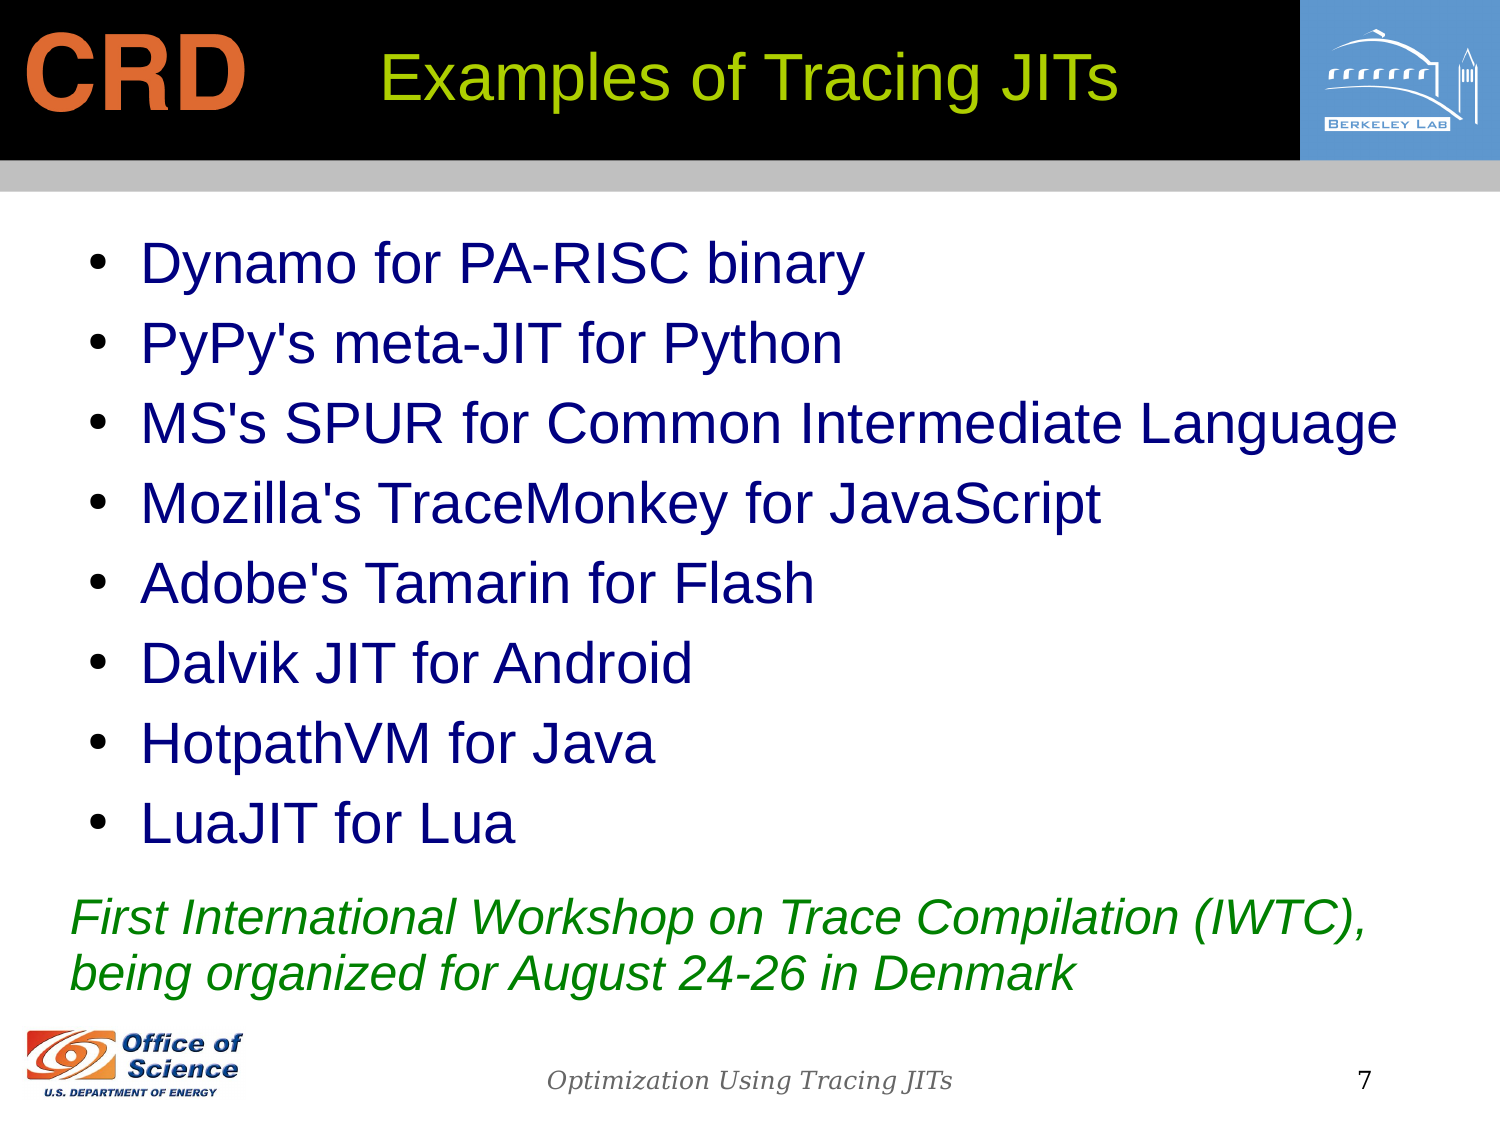

# Examples of Tracing JITs
Dynamo for PA-RISC binary
PyPy's meta-JIT for Python
MS's SPUR for Common Intermediate Language
Mozilla's TraceMonkey for JavaScript
Adobe's Tamarin for Flash
Dalvik JIT for Android
HotpathVM for Java
LuaJIT for Lua
First International Workshop on Trace Compilation (IWTC), being organized for August 24-26 in Denmark
Optimization Using Tracing JITs
7